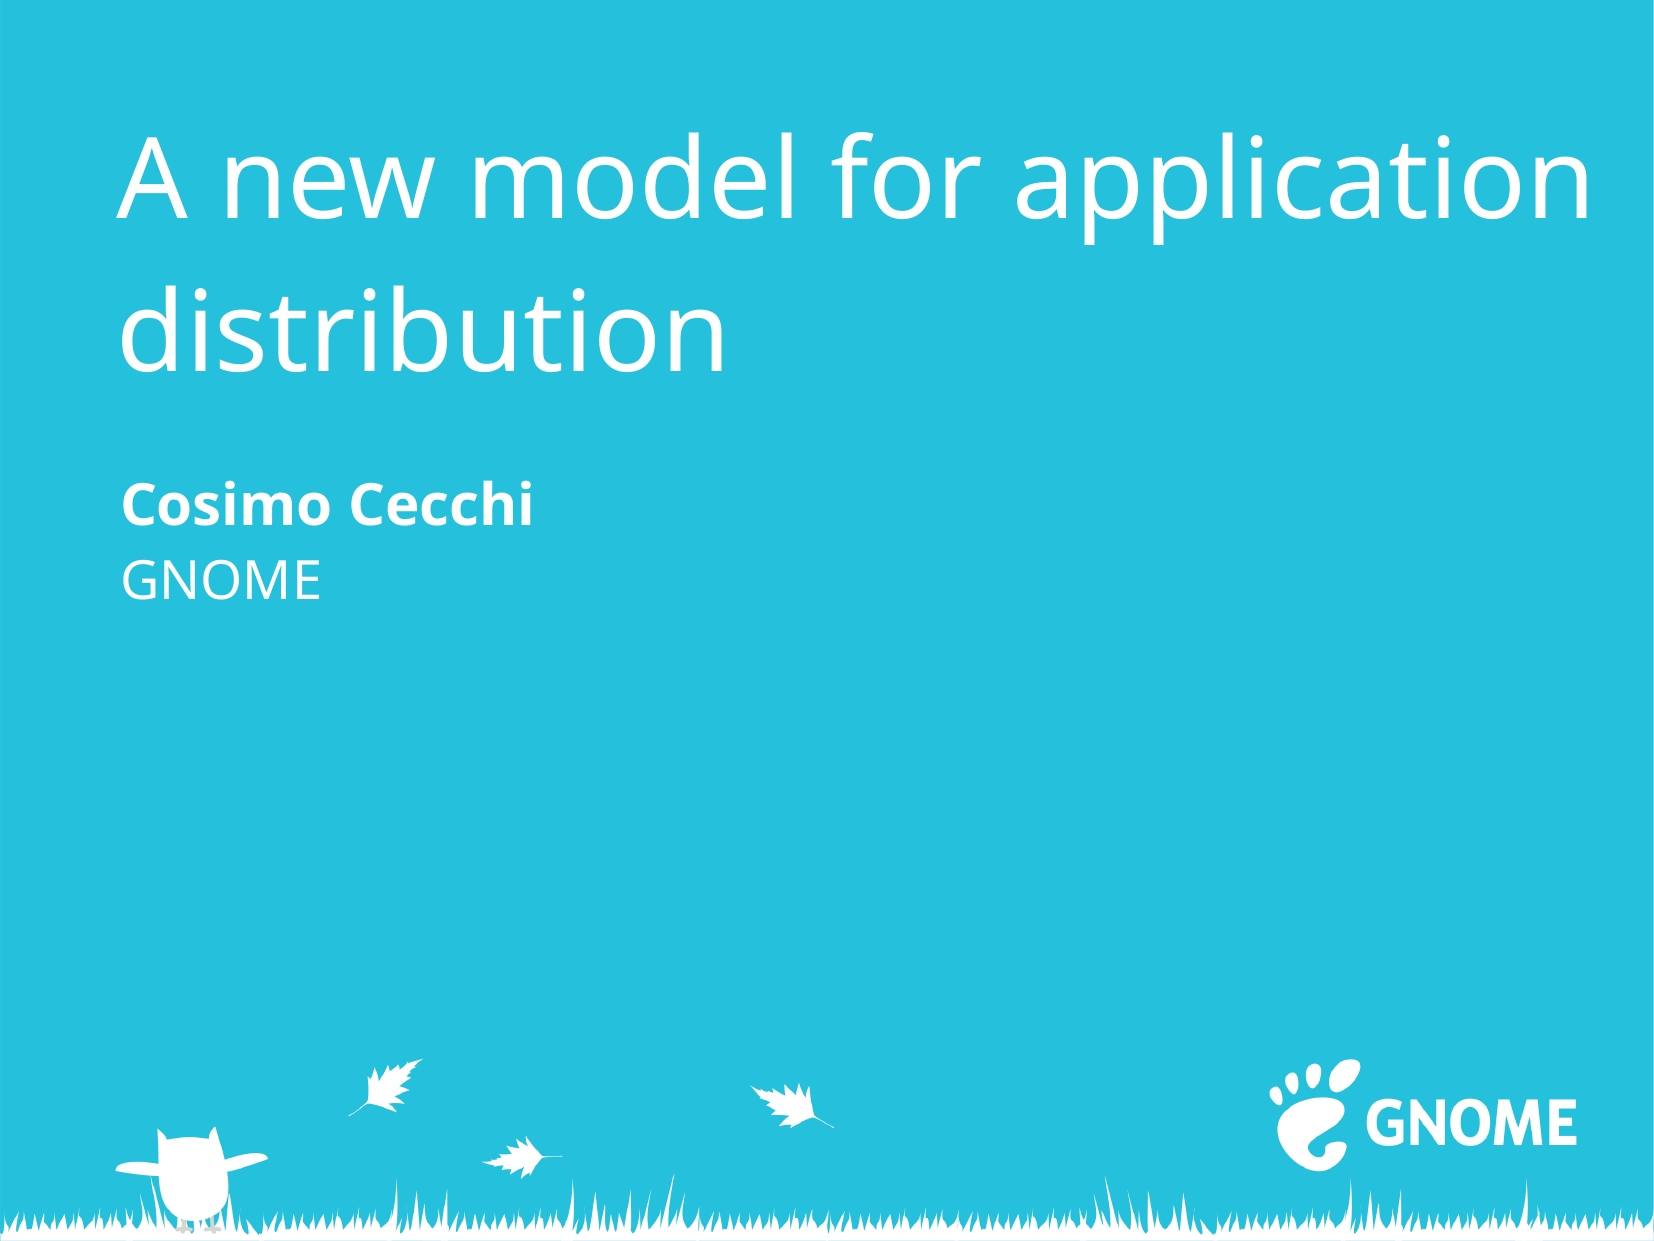

# A new model for application distribution
Cosimo Cecchi
GNOME